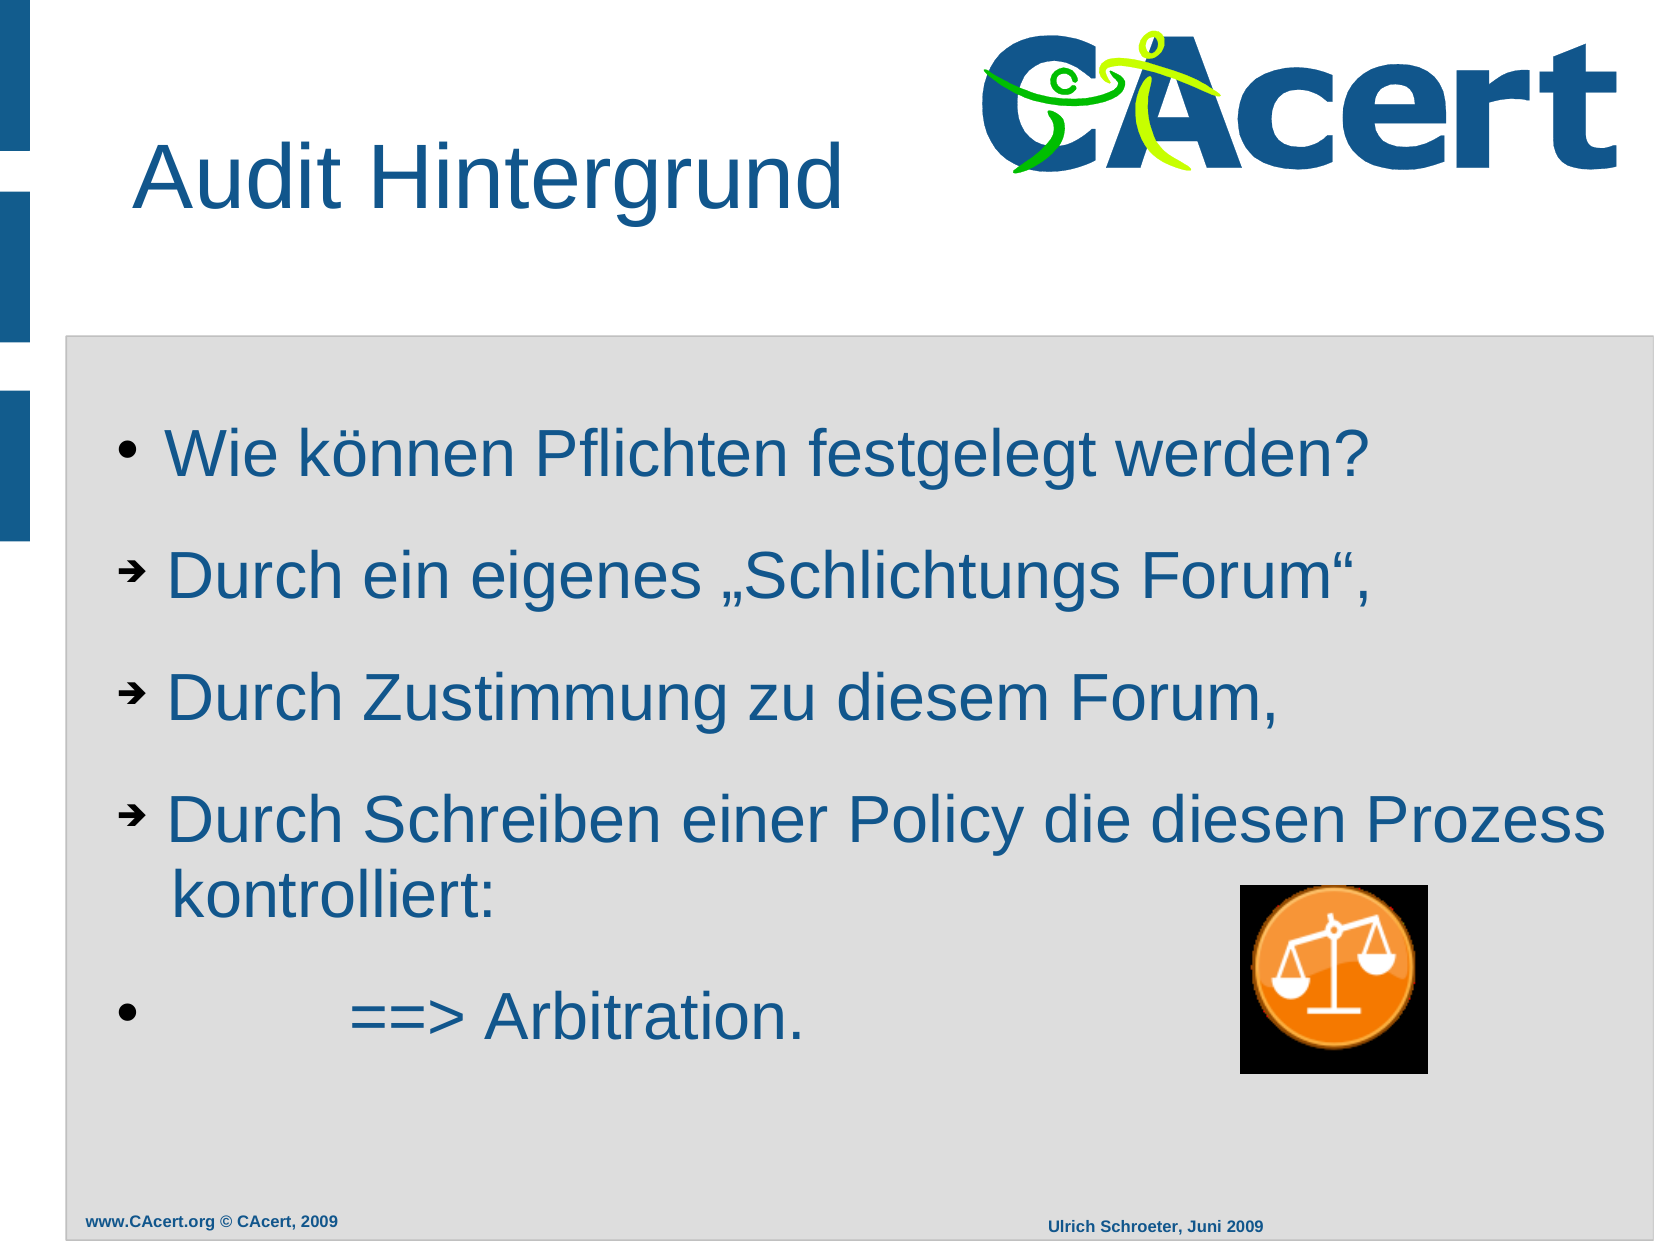

Audit Hintergrund
 Wie können Pflichten festgelegt werden?
 Durch ein eigenes „Schlichtungs Forum“,
 Durch Zustimmung zu diesem Forum,
 Durch Schreiben einer Policy die diesen Prozess
 kontrolliert:
 ==> Arbitration.